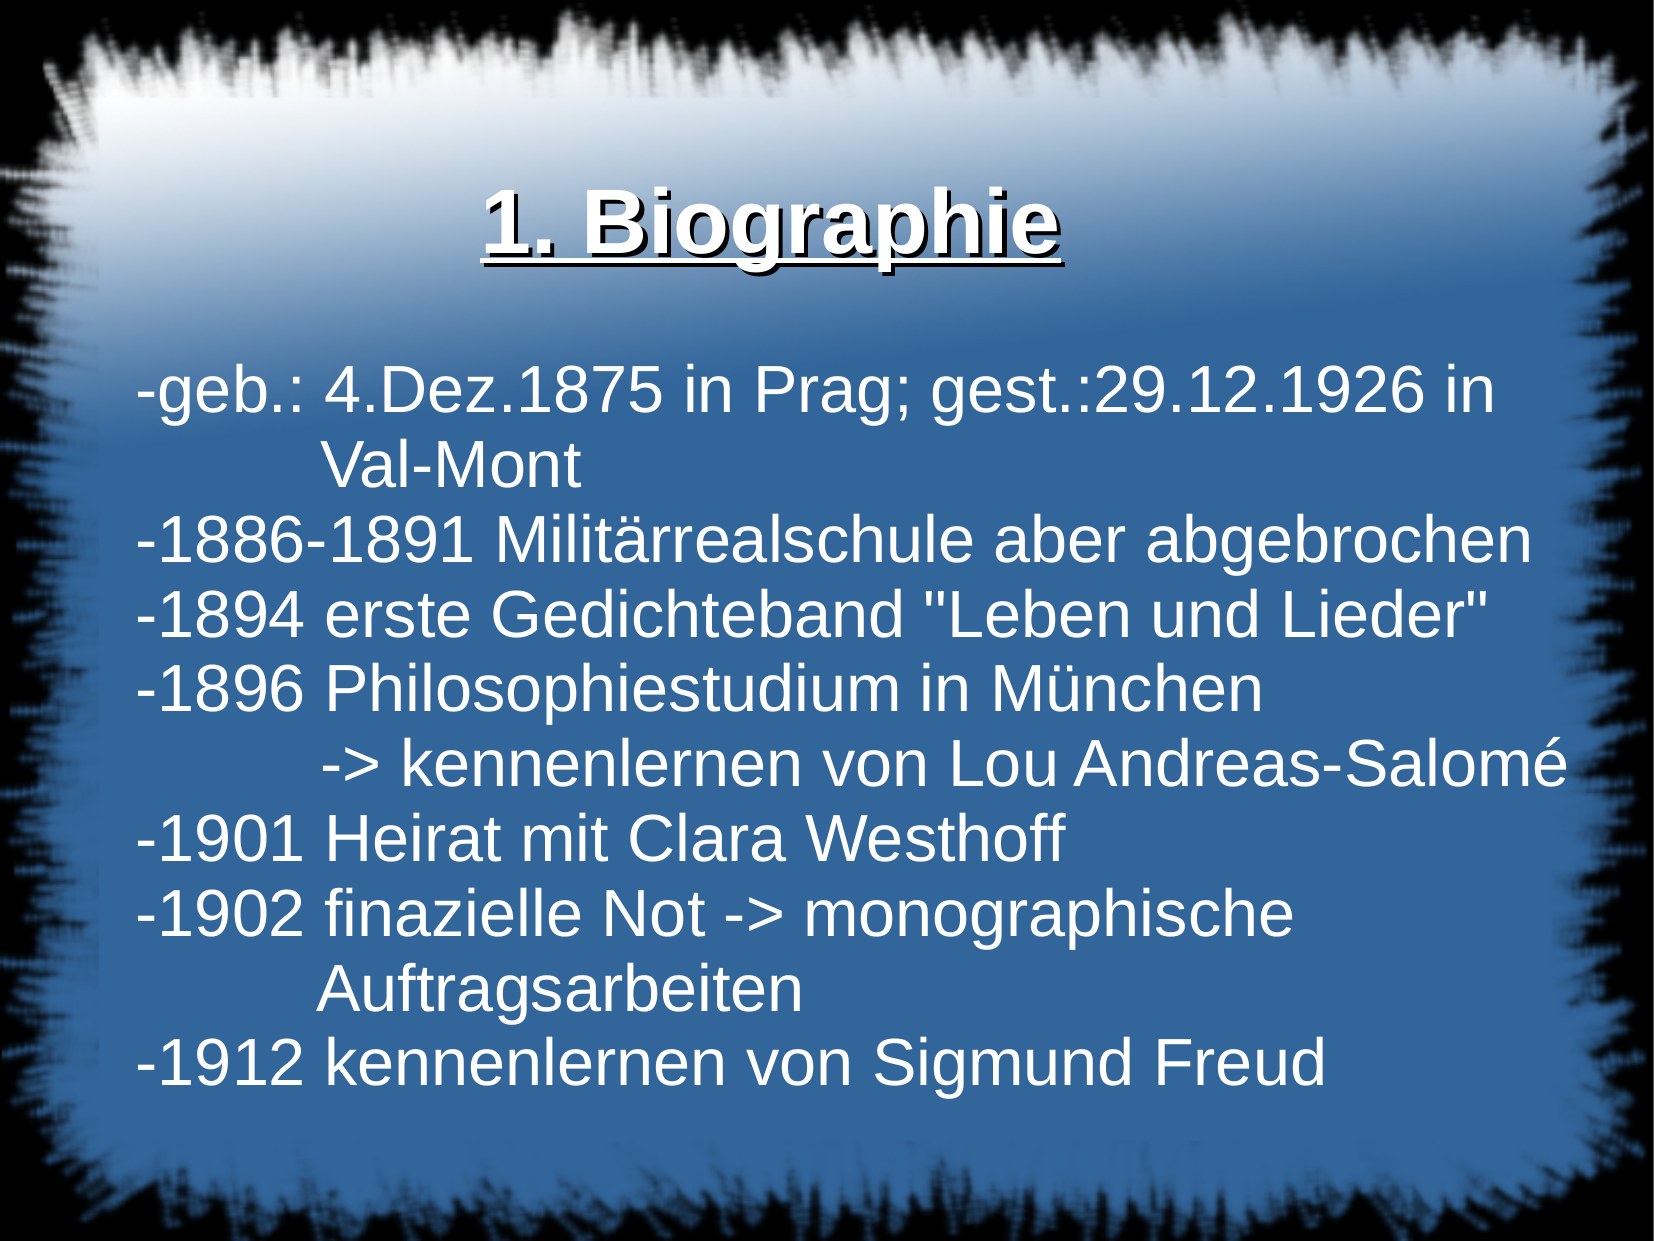

# 1. Biographie
-geb.: 4.Dez.1875 in Prag; gest.:29.12.1926 in Val-Mont
-1886-1891 Militärrealschule aber abgebrochen
-1894 erste Gedichteband "Leben und Lieder"
-1896 Philosophiestudium in München
 -> kennenlernen von Lou Andreas-Salomé
-1901 Heirat mit Clara Westhoff
-1902 finazielle Not -> monographische Auftragsarbeiten
-1912 kennenlernen von Sigmund Freud